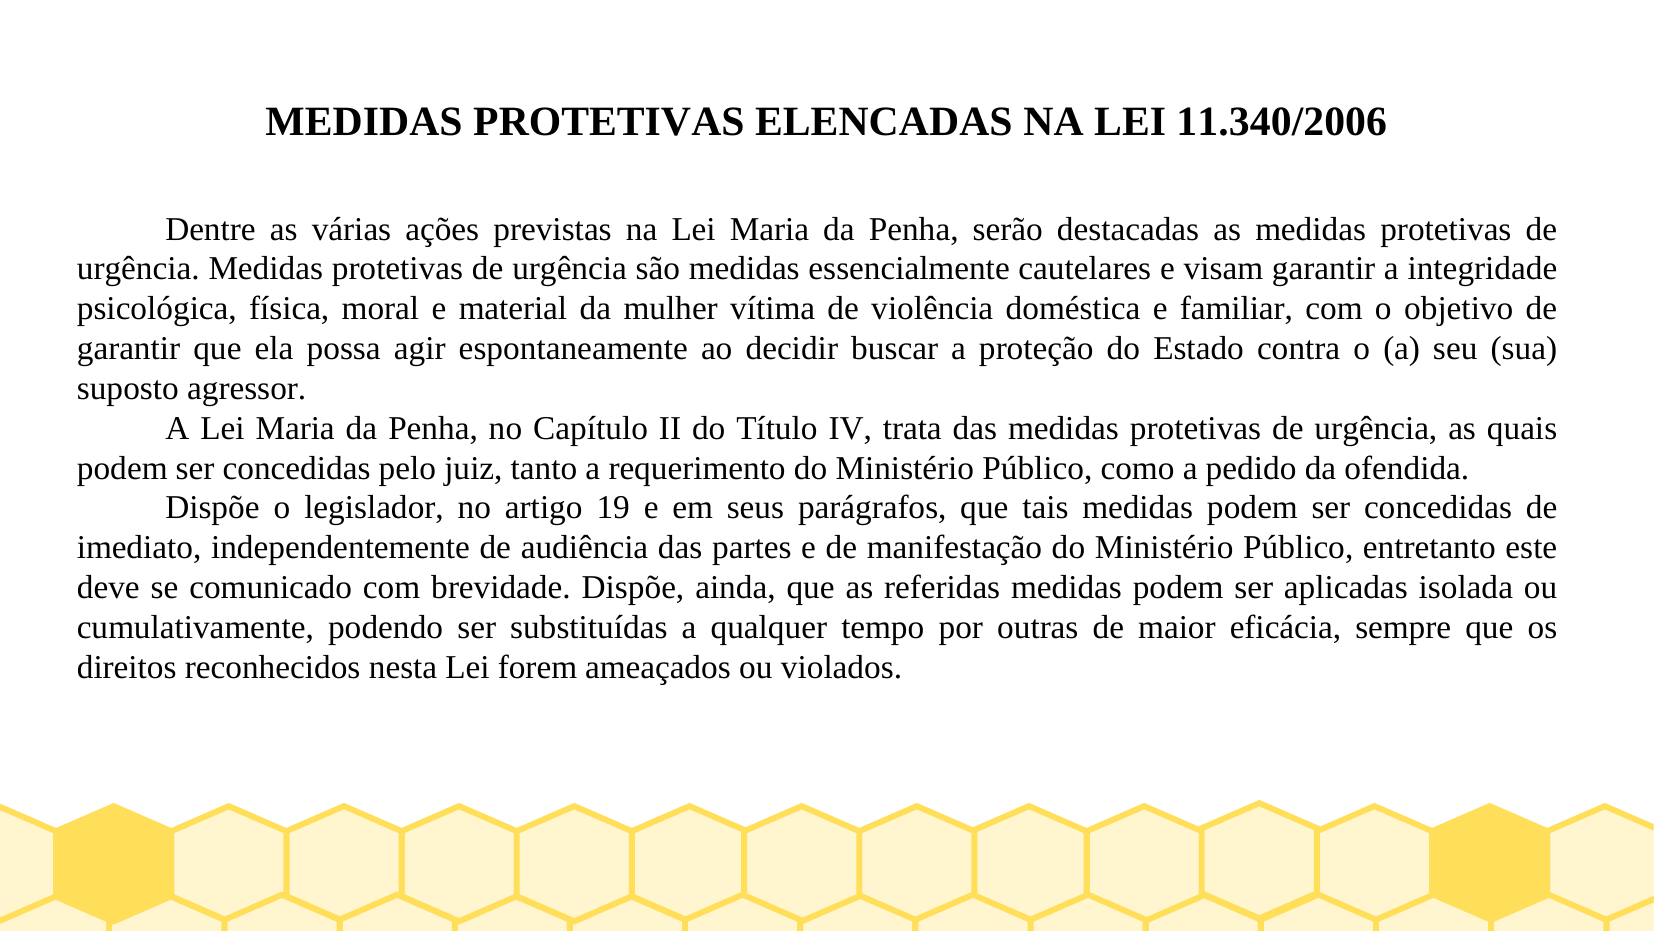

# MEDIDAS PROTETIVAS ELENCADAS NA LEI 11.340/2006
Dentre as várias ações previstas na Lei Maria da Penha, serão destacadas as medidas protetivas de urgência. Medidas protetivas de urgência são medidas essencialmente cautelares e visam garantir a integridade psicológica, física, moral e material da mulher vítima de violência doméstica e familiar, com o objetivo de garantir que ela possa agir espontaneamente ao decidir buscar a proteção do Estado contra o (a) seu (sua) suposto agressor.
A Lei Maria da Penha, no Capítulo II do Título IV, trata das medidas protetivas de urgência, as quais podem ser concedidas pelo juiz, tanto a requerimento do Ministério Público, como a pedido da ofendida.
Dispõe o legislador, no artigo 19 e em seus parágrafos, que tais medidas podem ser concedidas de imediato, independentemente de audiência das partes e de manifestação do Ministério Público, entretanto este deve se comunicado com brevidade. Dispõe, ainda, que as referidas medidas podem ser aplicadas isolada ou cumulativamente, podendo ser substituídas a qualquer tempo por outras de maior eficácia, sempre que os direitos reconhecidos nesta Lei forem ameaçados ou violados.